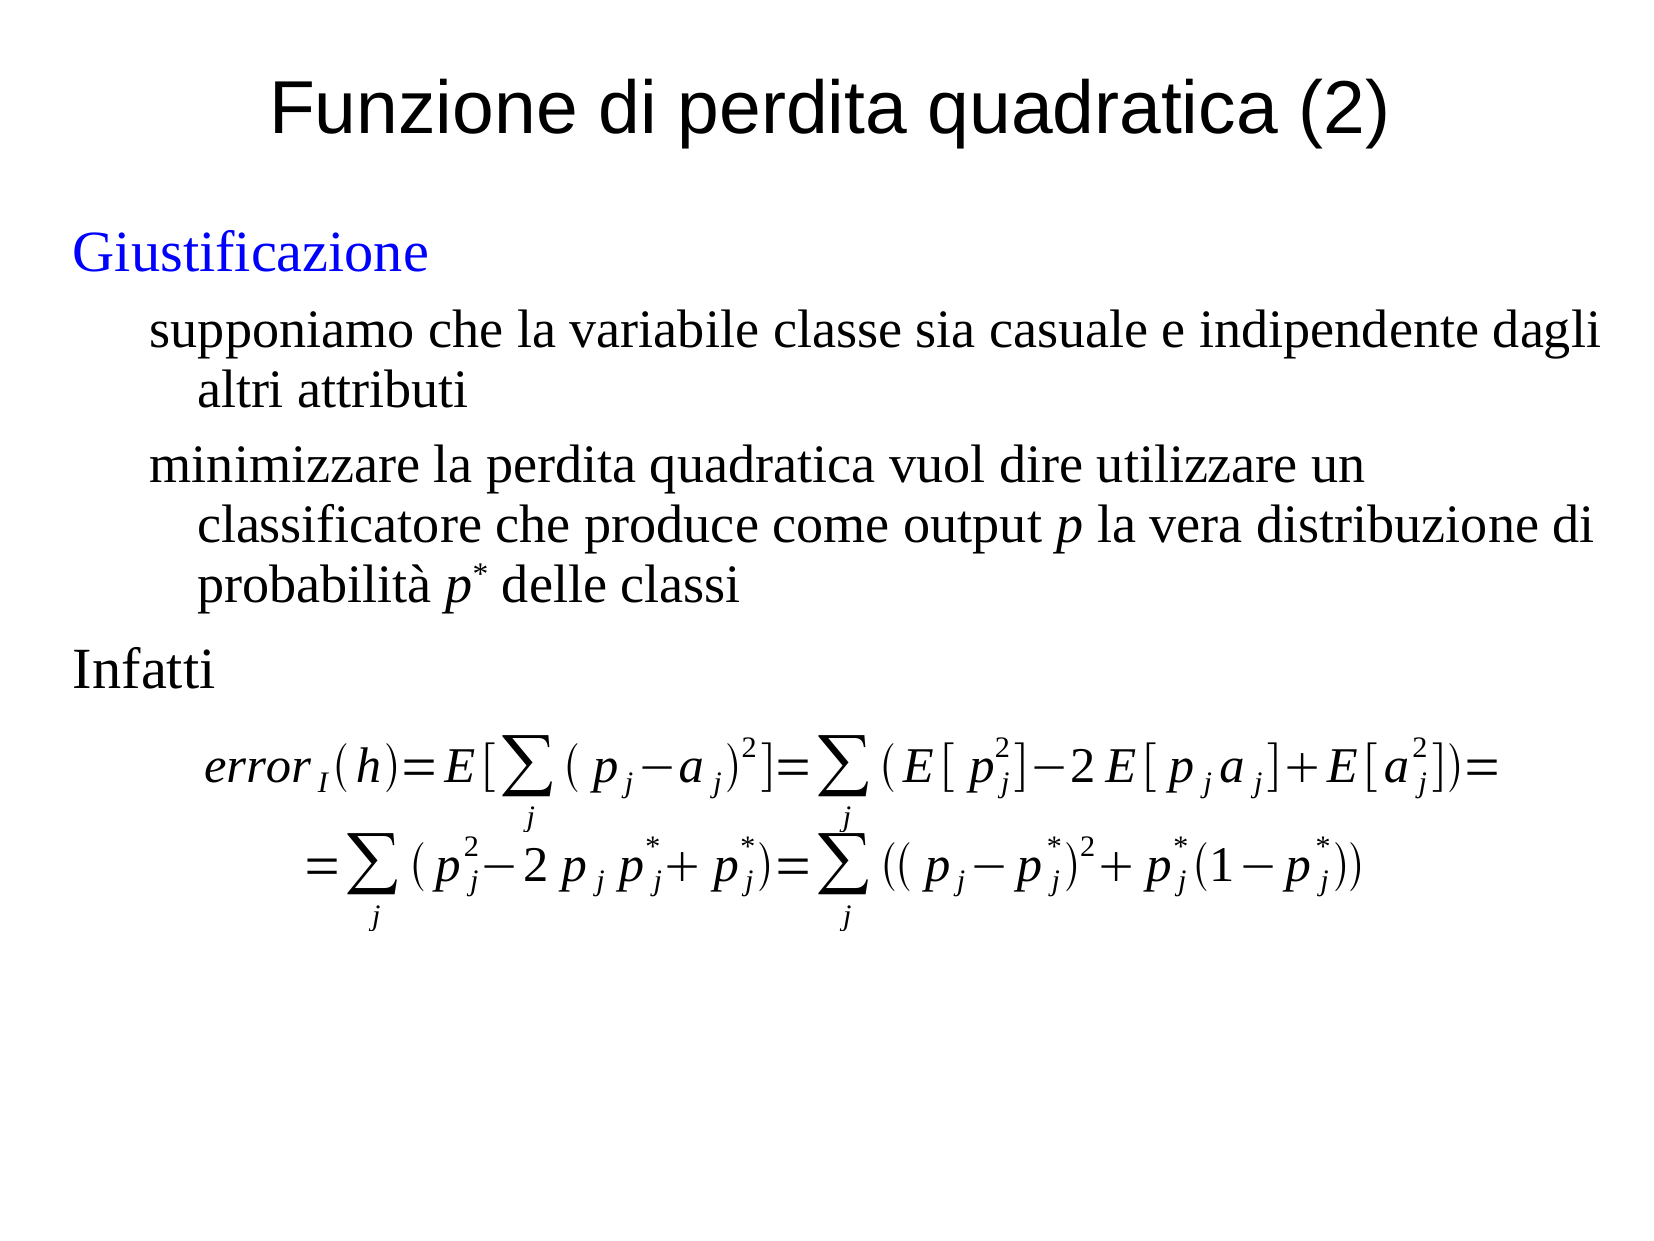

# Funzione di perdita quadratica (2)
Giustificazione
supponiamo che la variabile classe sia casuale e indipendente dagli altri attributi
minimizzare la perdita quadratica vuol dire utilizzare un classificatore che produce come output p la vera distribuzione di probabilità p* delle classi
Infatti